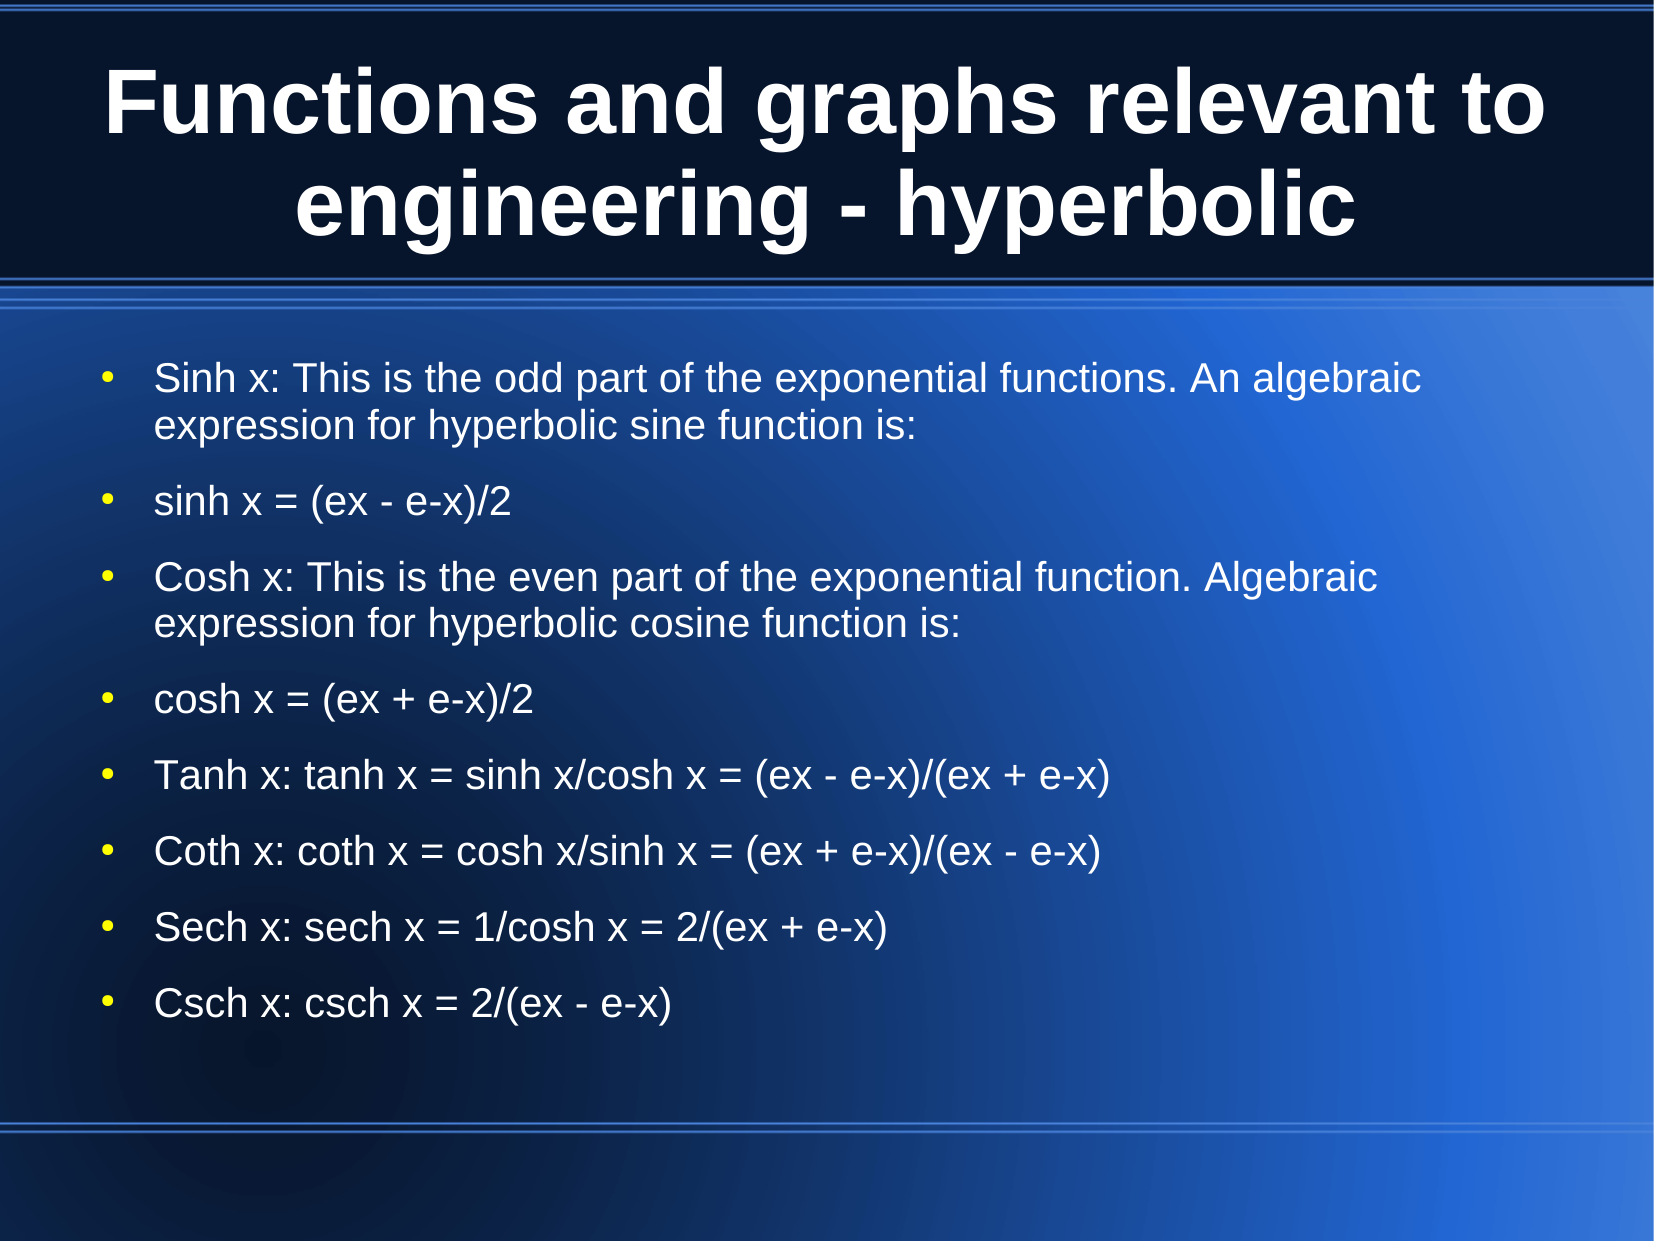

# Functions and graphs relevant to engineering - hyperbolic
Sinh x: This is the odd part of the exponential functions. An algebraic expression for hyperbolic sine function is:
sinh x = (ex - e-x)/2
Cosh x: This is the even part of the exponential function. Algebraic expression for hyperbolic cosine function is:
cosh x = (ex + e-x)/2
Tanh x: tanh x = sinh x/cosh x = (ex - e-x)/(ex + e-x)
Coth x: coth x = cosh x/sinh x = (ex + e-x)/(ex - e-x)
Sech x: sech x = 1/cosh x = 2/(ex + e-x)
Csch x: csch x = 2/(ex - e-x)